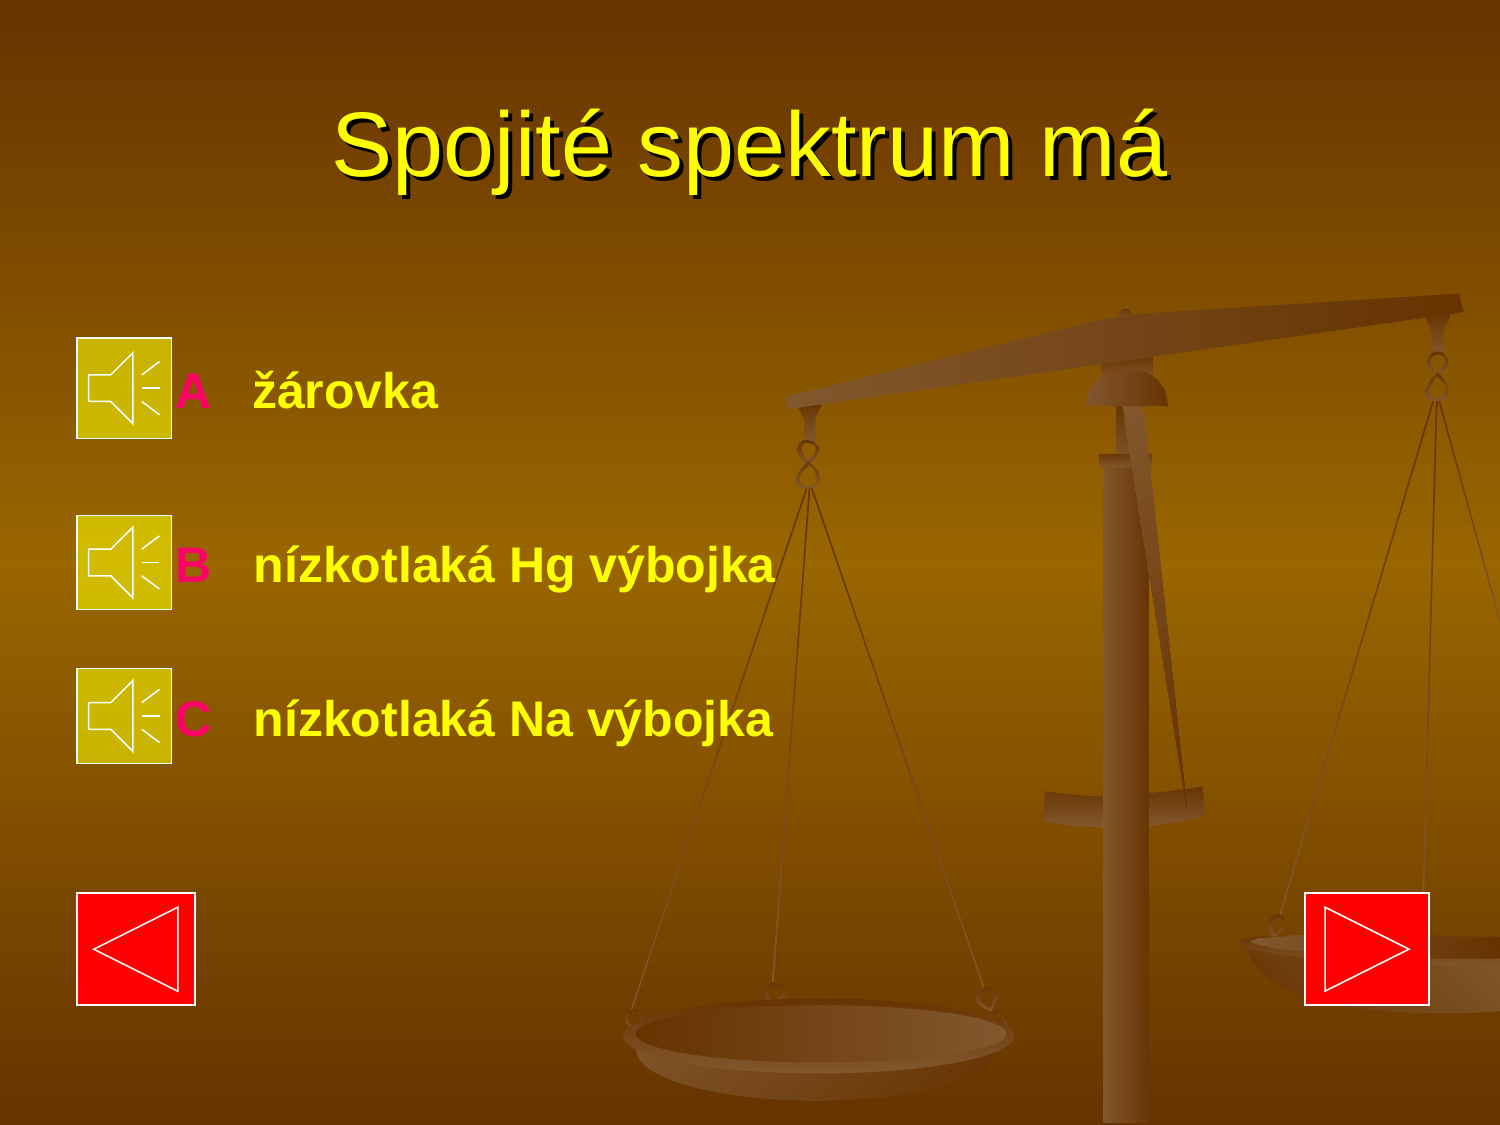

# Spojité spektrum má
 A žárovka
 B nízkotlaká Hg výbojka
 C nízkotlaká Na výbojka